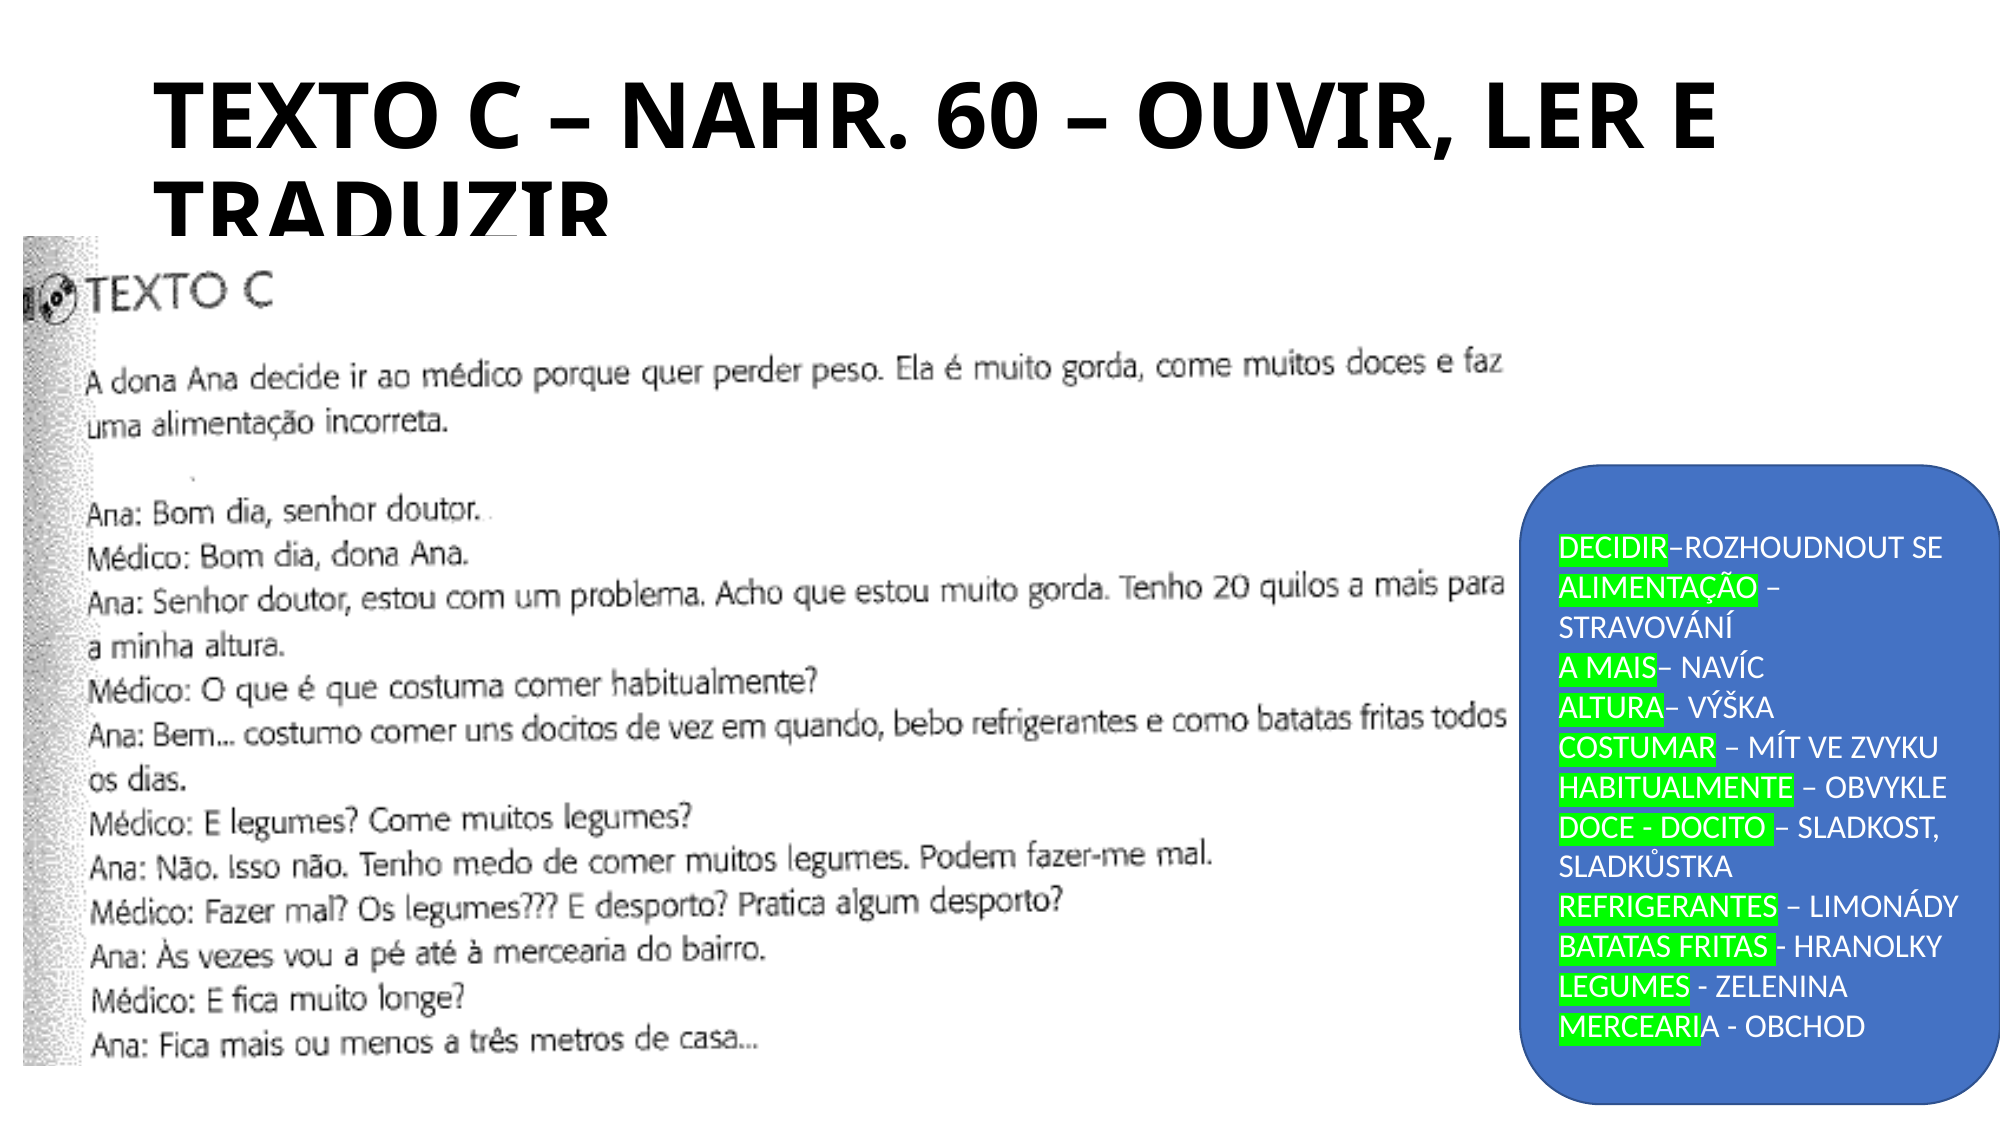

# TEXTO C – NAHR. 60 – OUVIR, LER E TRADUZIR
DECIDIR–ROZHOUDNOUT SE
ALIMENTAÇÃO – STRAVOVÁNÍ
A MAIS– NAVÍC
ALTURA– VÝŠKA
COSTUMAR – MÍT VE ZVYKU
HABITUALMENTE – OBVYKLE
DOCE - DOCITO – SLADKOST, SLADKŮSTKA
REFRIGERANTES – LIMONÁDY
BATATAS FRITAS - HRANOLKY
LEGUMES - ZELENINA
MERCEARIA - OBCHOD